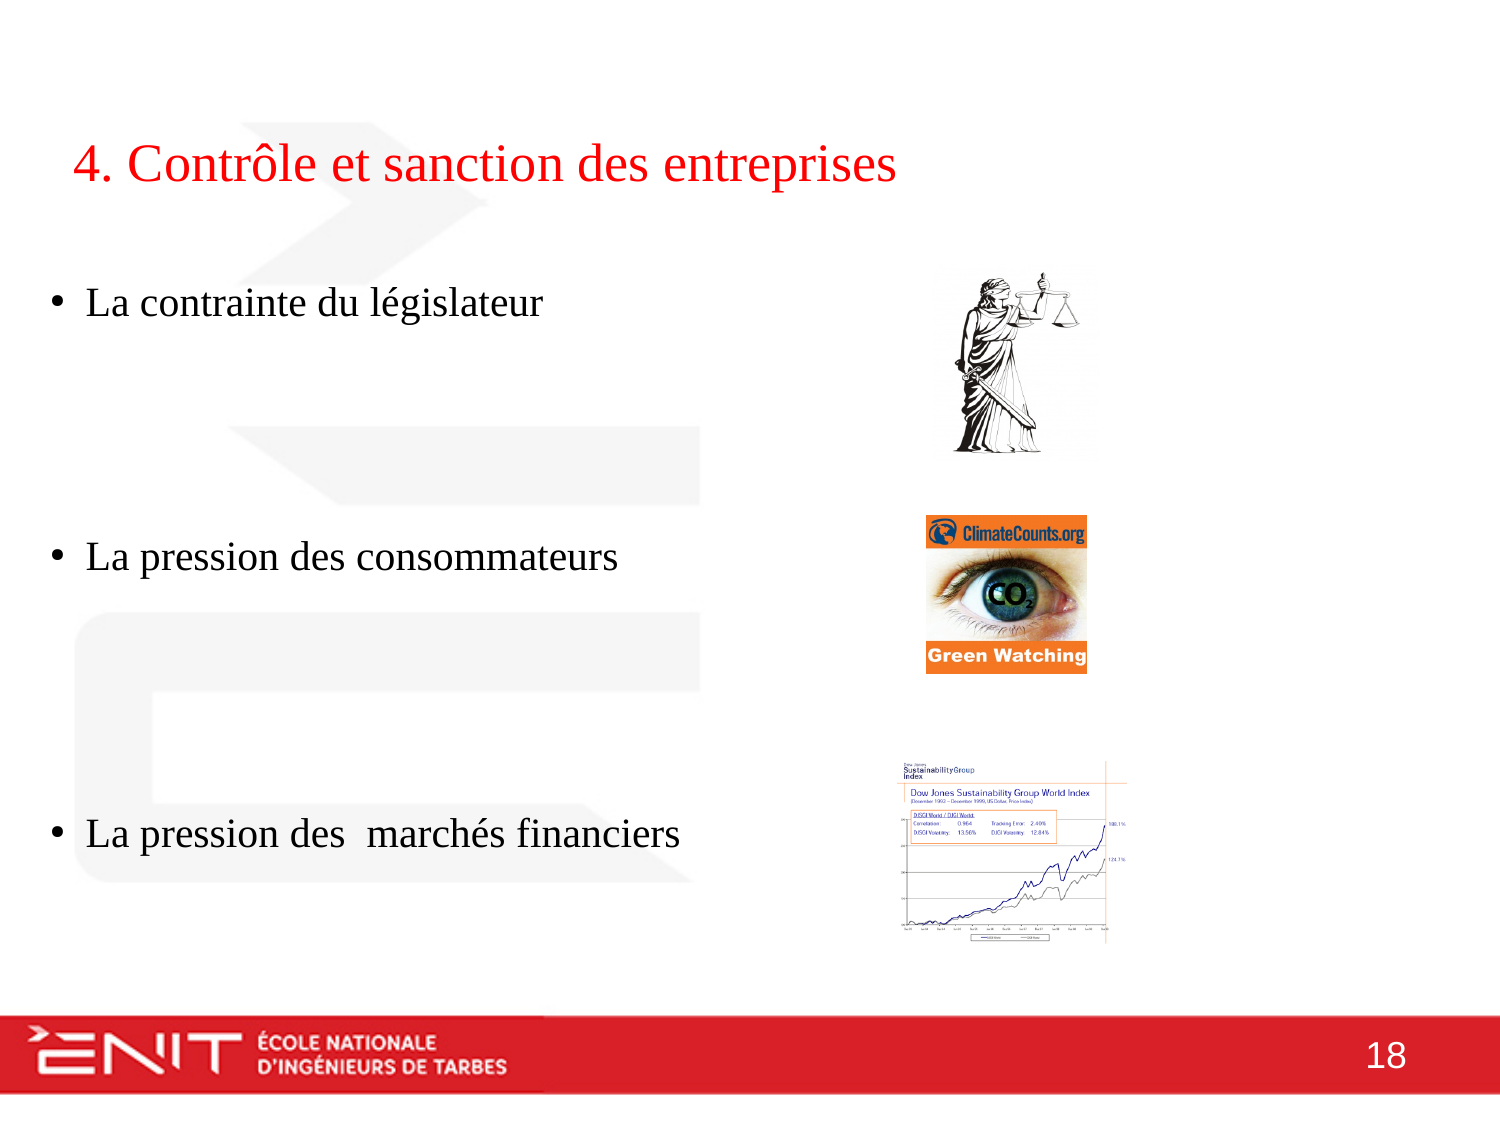

4. Contrôle et sanction des entreprises
La contrainte du législateur
La pression des consommateurs
La pression des marchés financiers